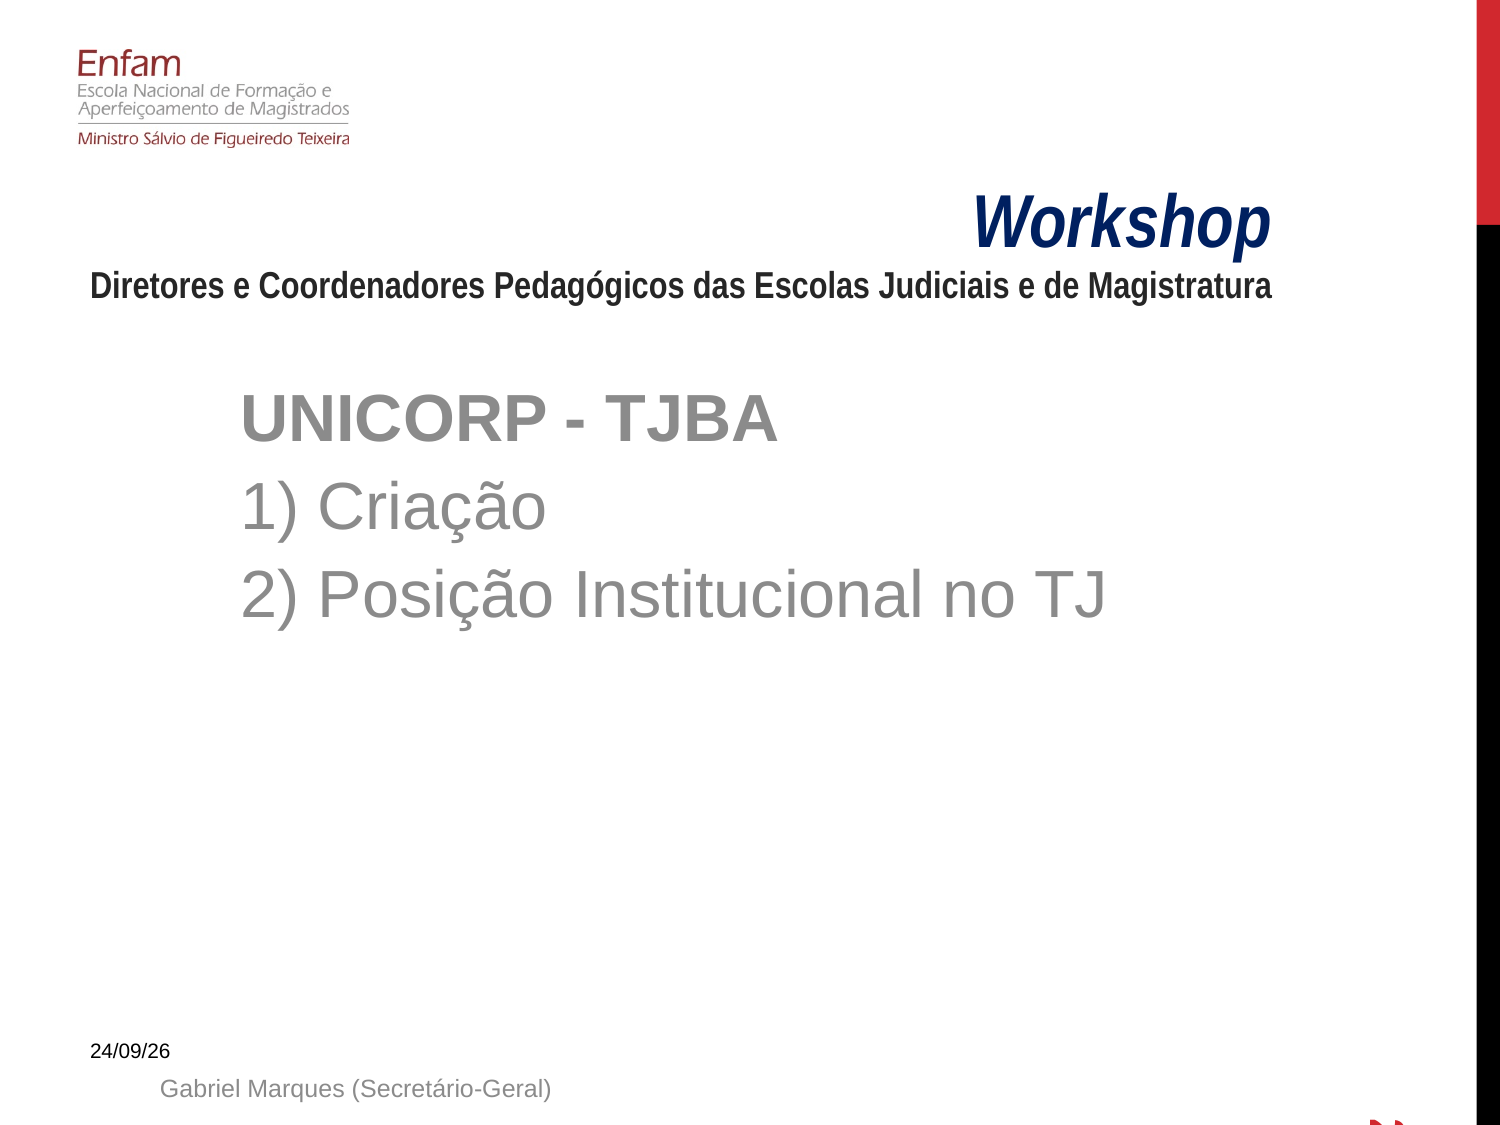

Workshop
Diretores e Coordenadores Pedagógicos das Escolas Judiciais e de Magistratura
UNICORP - TJBA
1) Criação
2) Posição Institucional no TJ
Gabriel Marques (Secretário-Geral)